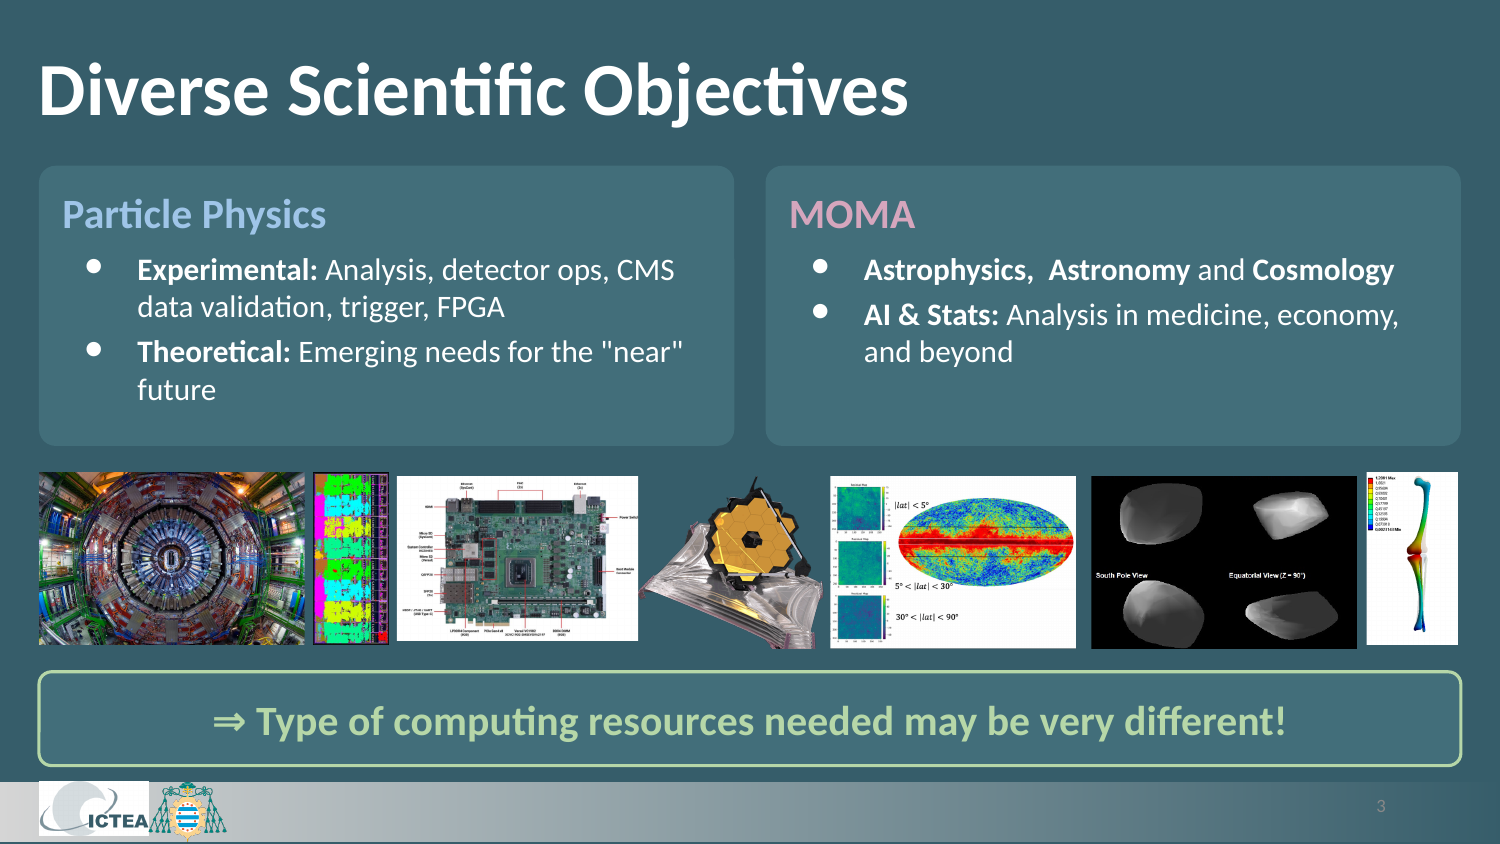

Diverse Scientific Objectives
Particle Physics
Experimental: Analysis, detector ops, CMS data validation, trigger, FPGA
Theoretical: Emerging needs for the "near" future
MOMA
Astrophysics, Astronomy and Cosmology
AI & Stats: Analysis in medicine, economy, and beyond
⇒ Type of computing resources needed may be very different!